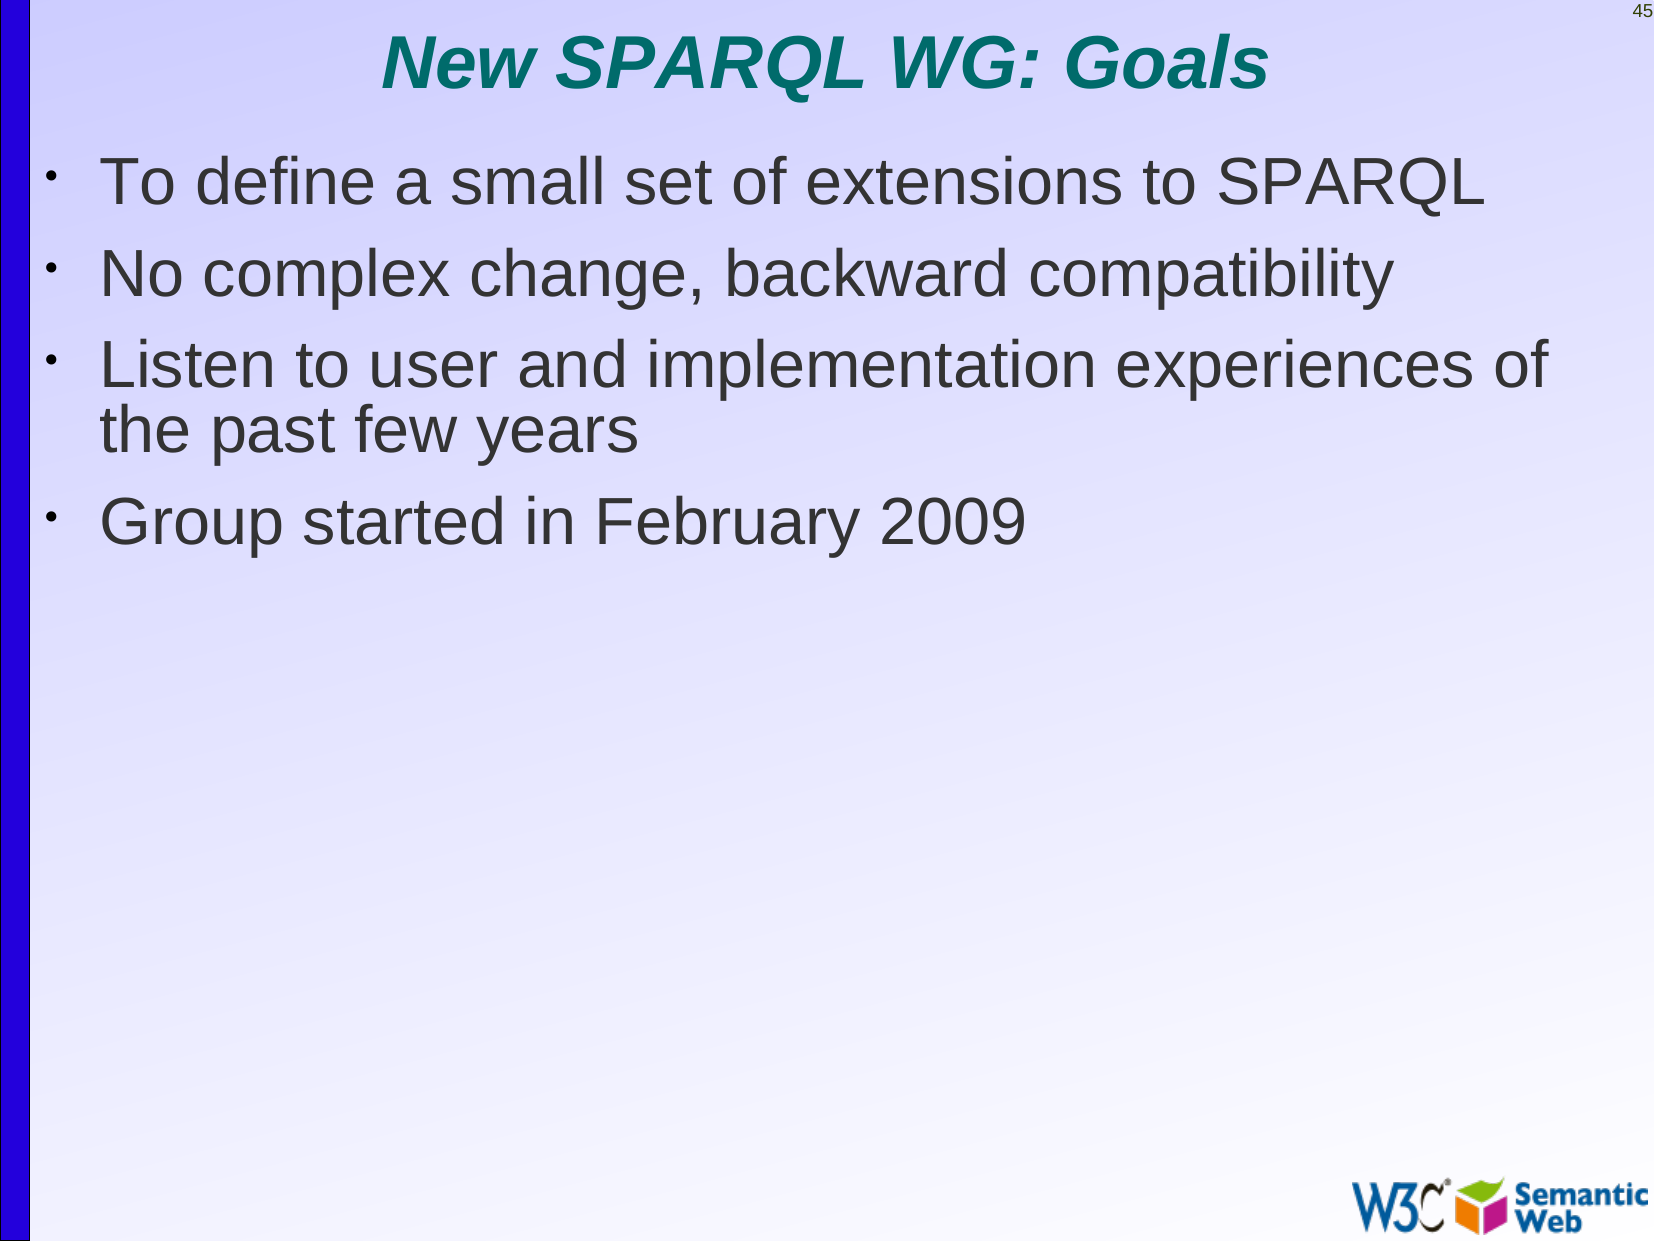

# New SPARQL WG: Goals
To define a small set of extensions to SPARQL
No complex change, backward compatibility
Listen to user and implementation experiences of the past few years
Group started in February 2009